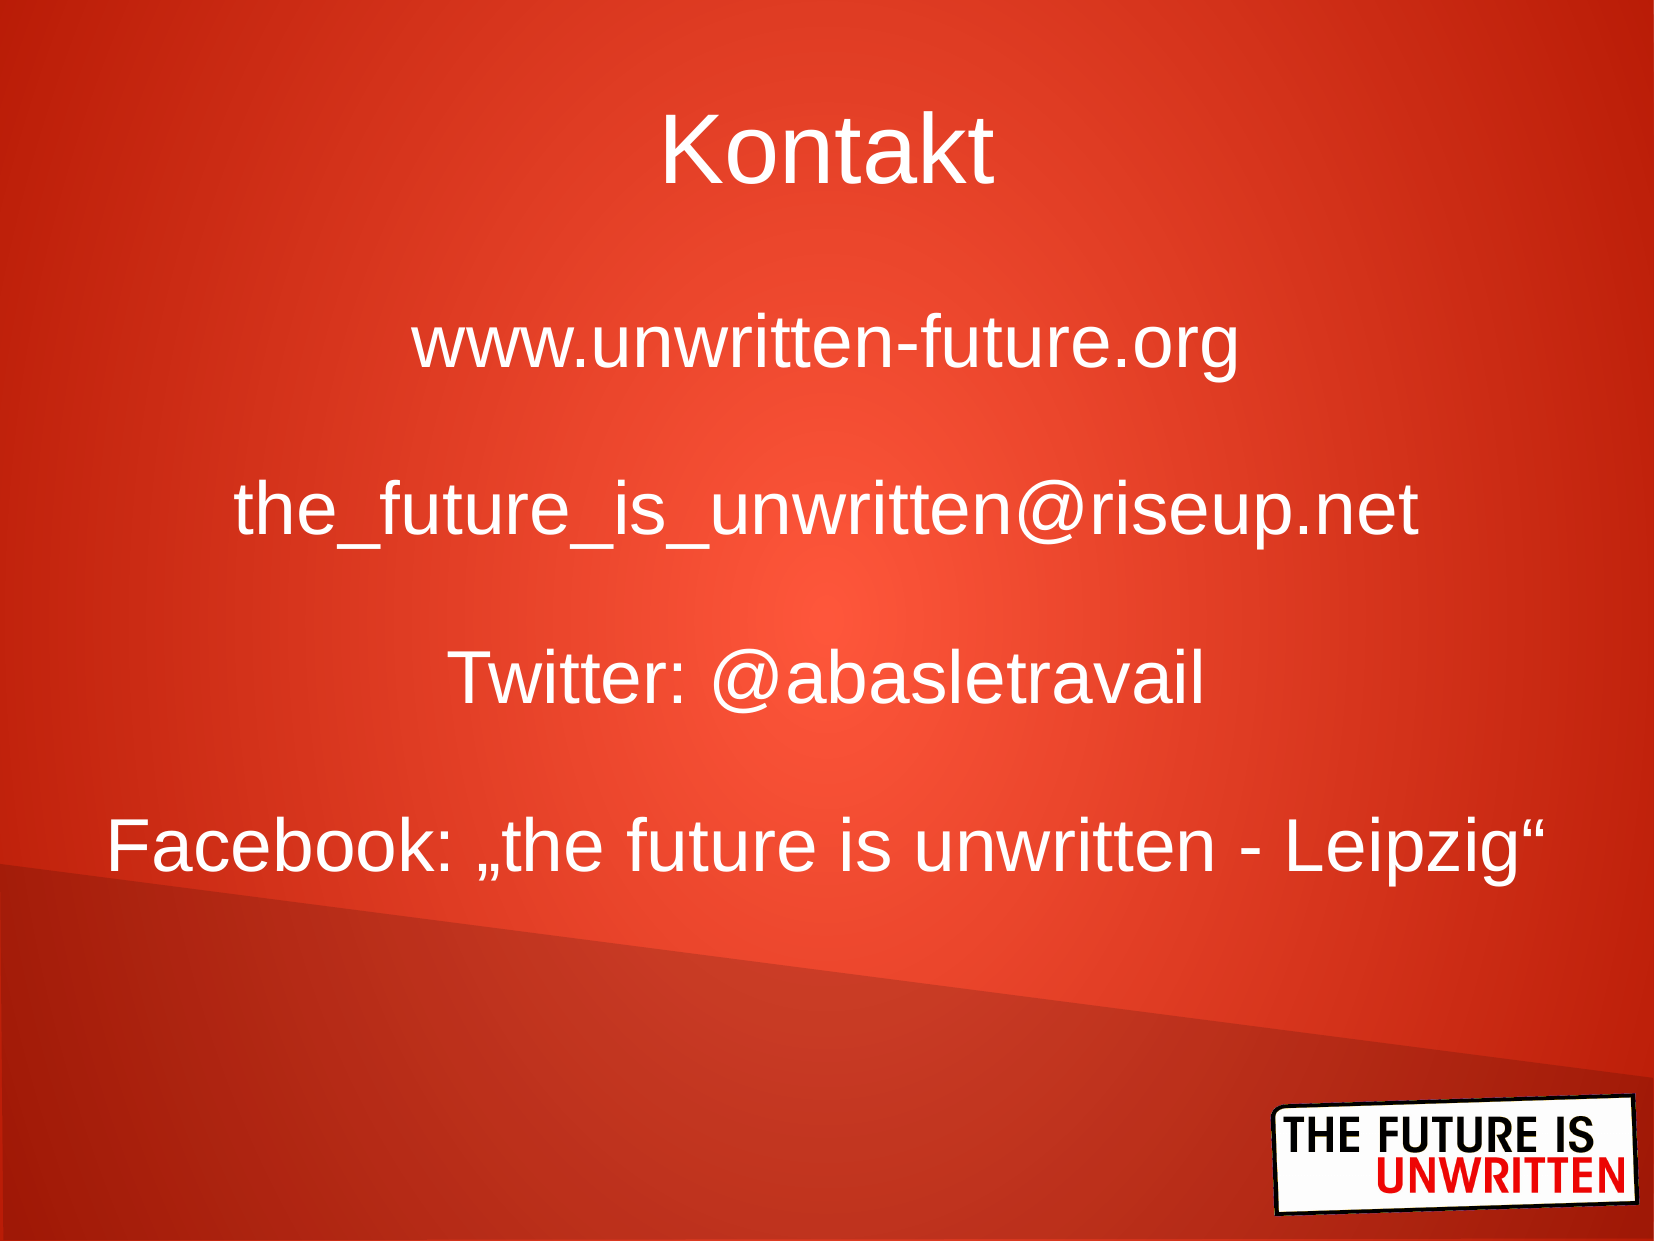

# Kontakt
www.unwritten-future.org
the_future_is_unwritten@riseup.net
Twitter: @abasletravail
Facebook: „the future is unwritten - Leipzig“